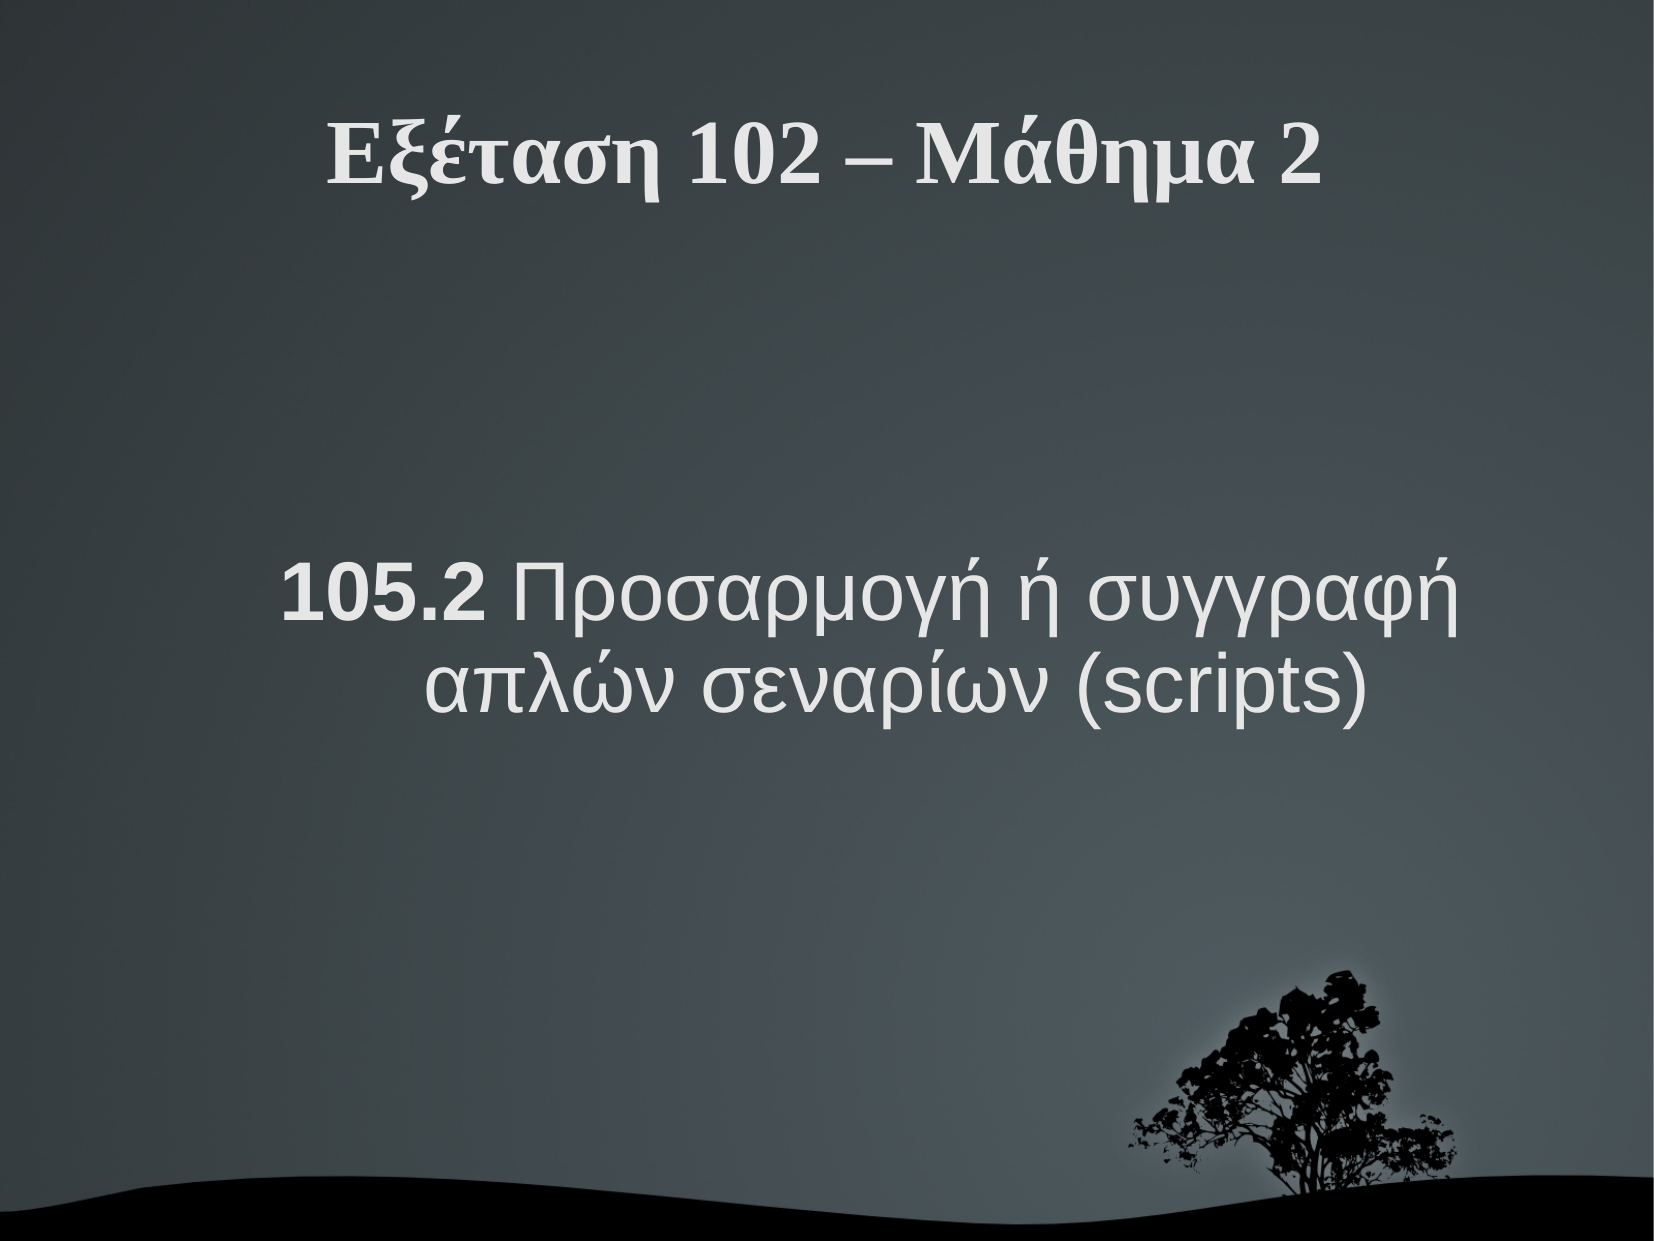

# Εξέταση 102 – Μάθημα 2
105.2 Προσαρμογή ή συγγραφή απλών σεναρίων (scripts)